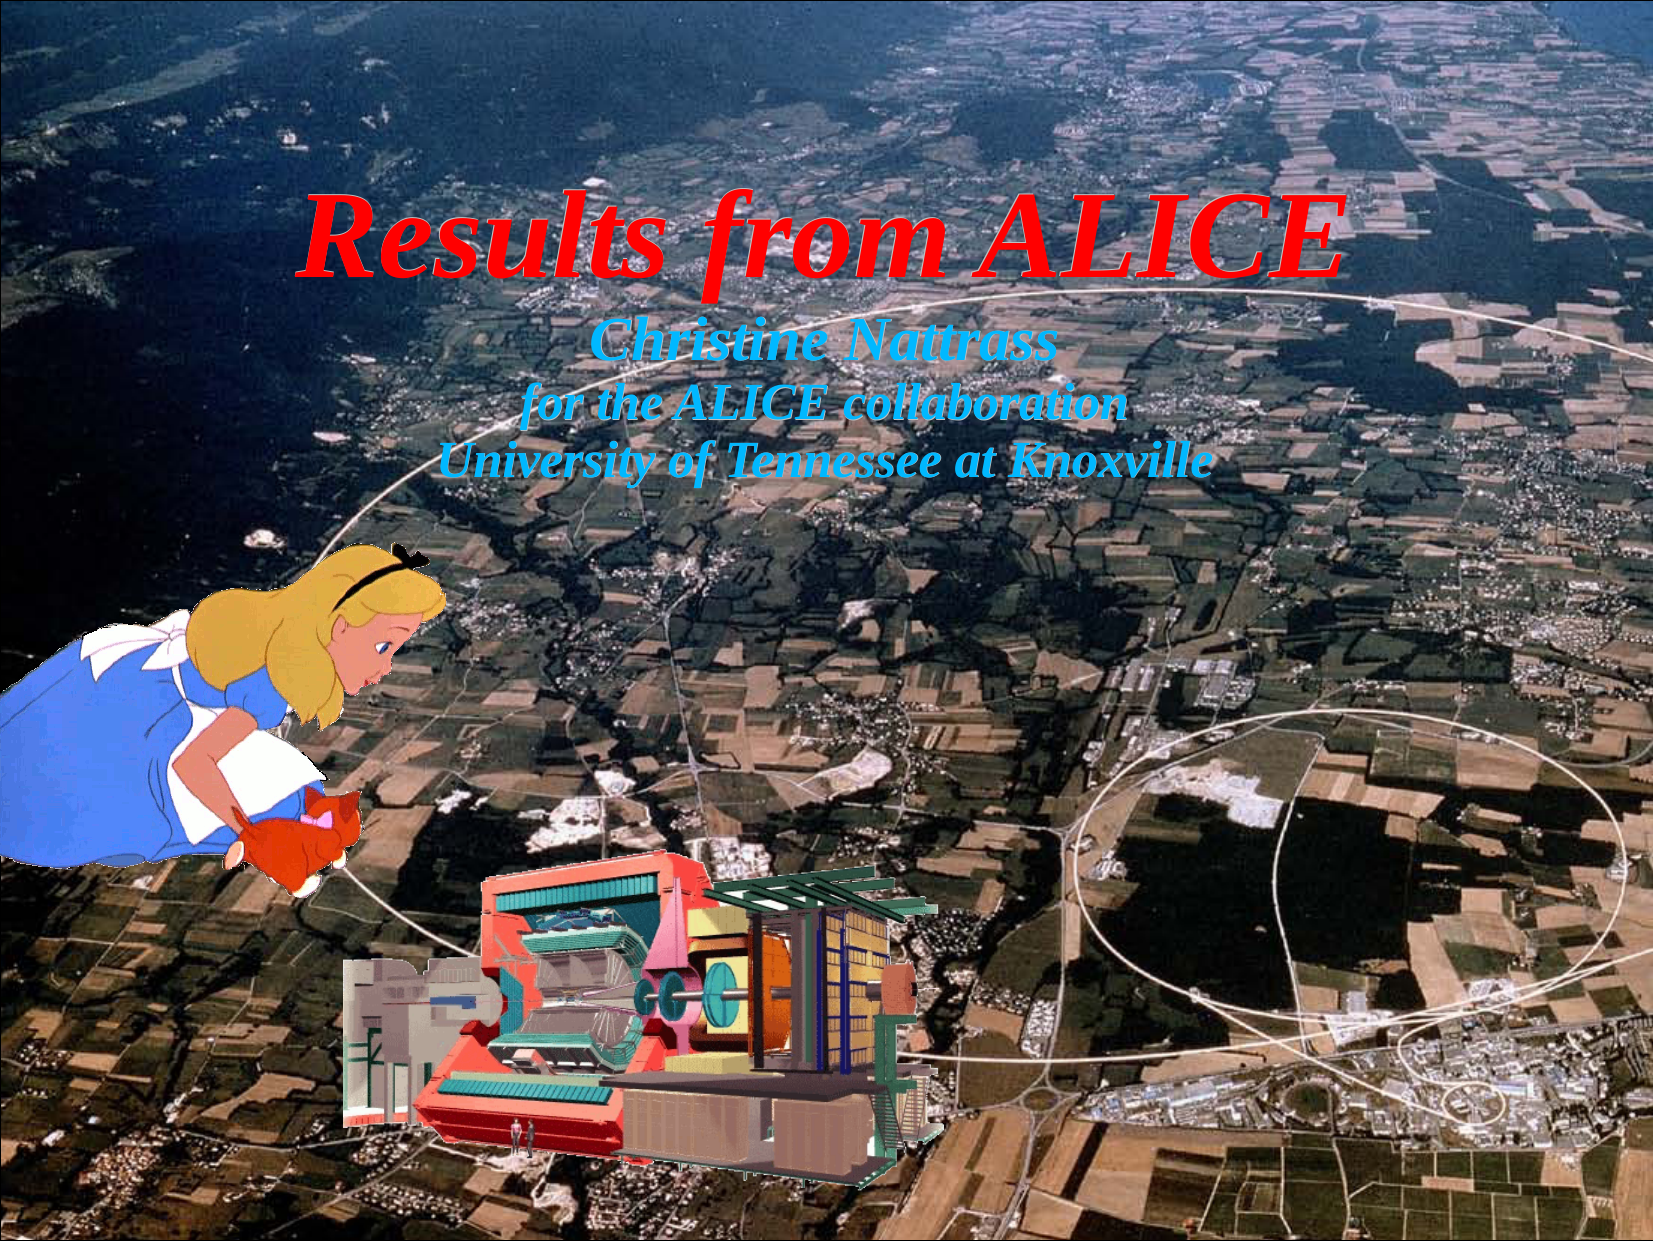

Results from ALICE
Christine Nattrass
for the ALICE collaboration
University of Tennessee at Knoxville